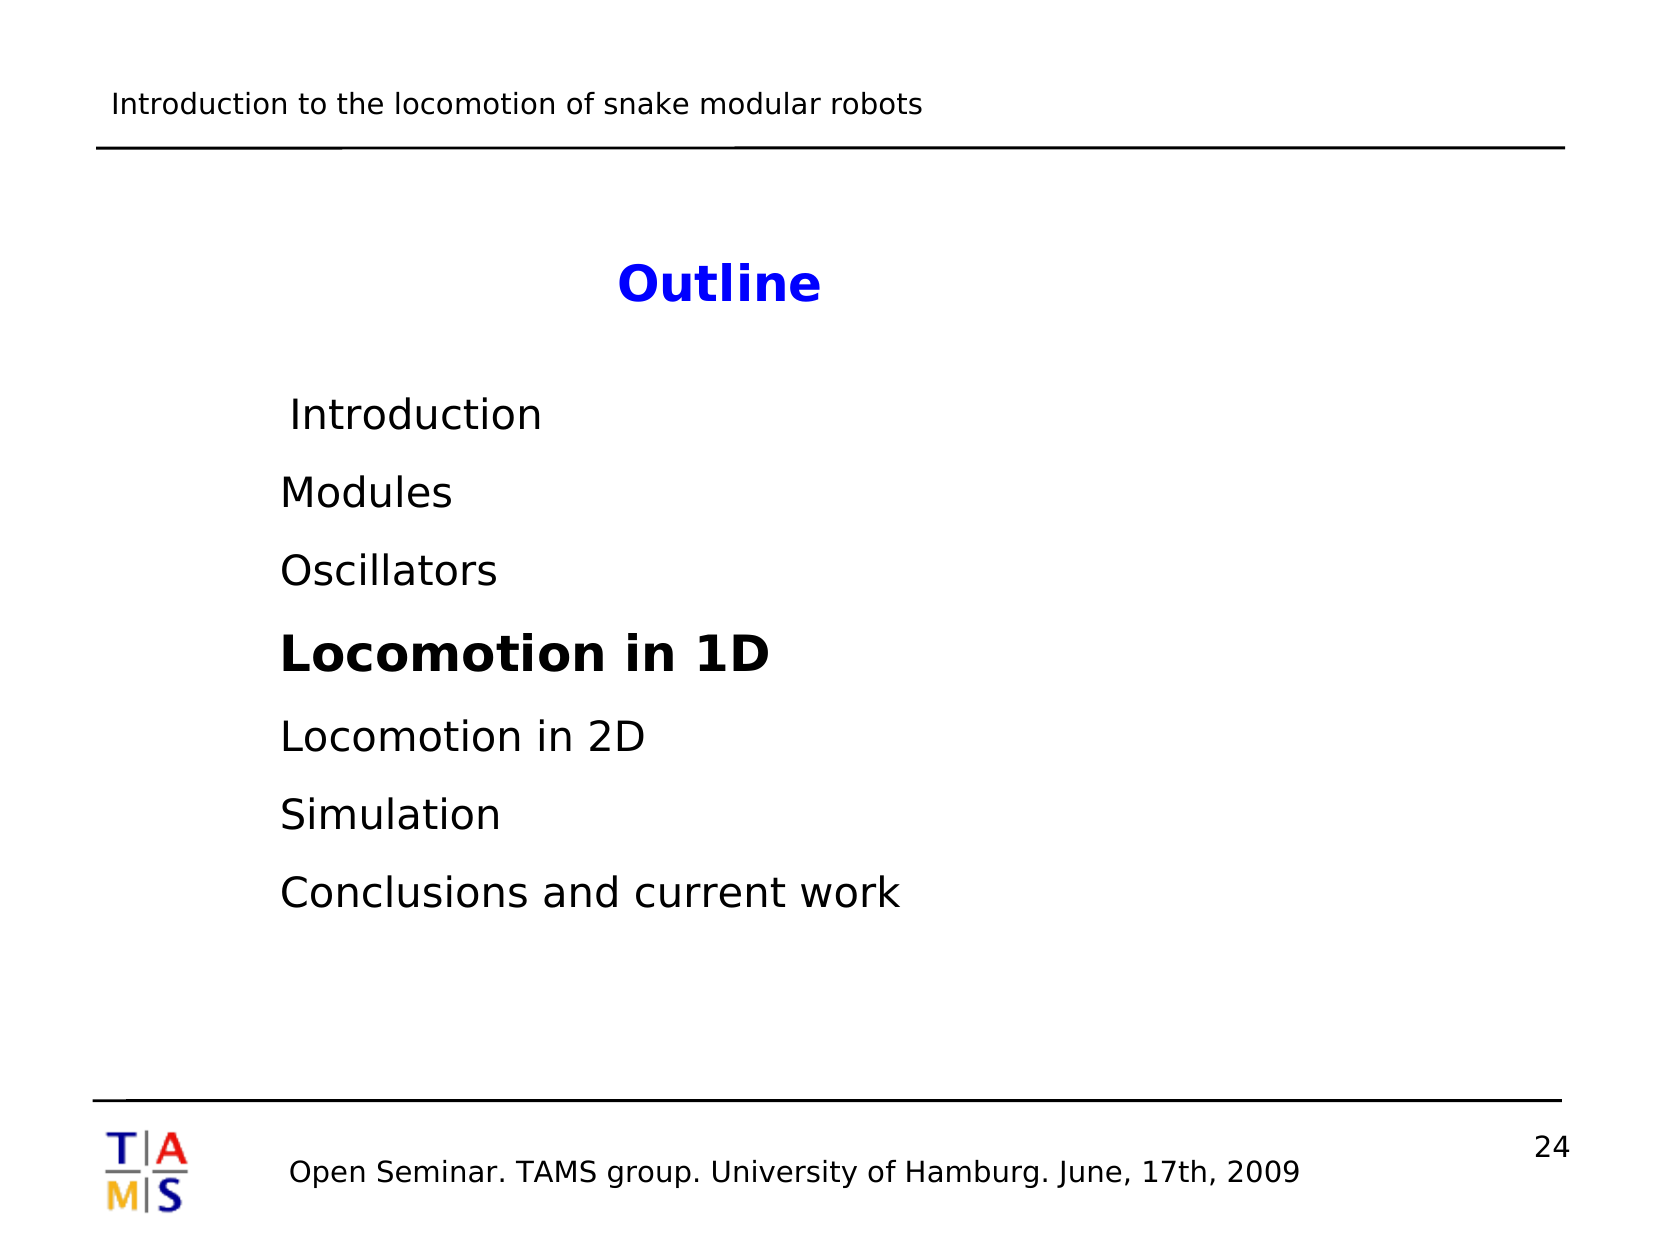

Introduction to the locomotion of snake modular robots
Outline
 Introduction
 Modules
 Oscillators
 Locomotion in 1D
 Locomotion in 2D
 Simulation
 Conclusions and current work
24
Open Seminar. TAMS group. University of Hamburg. June, 17th, 2009